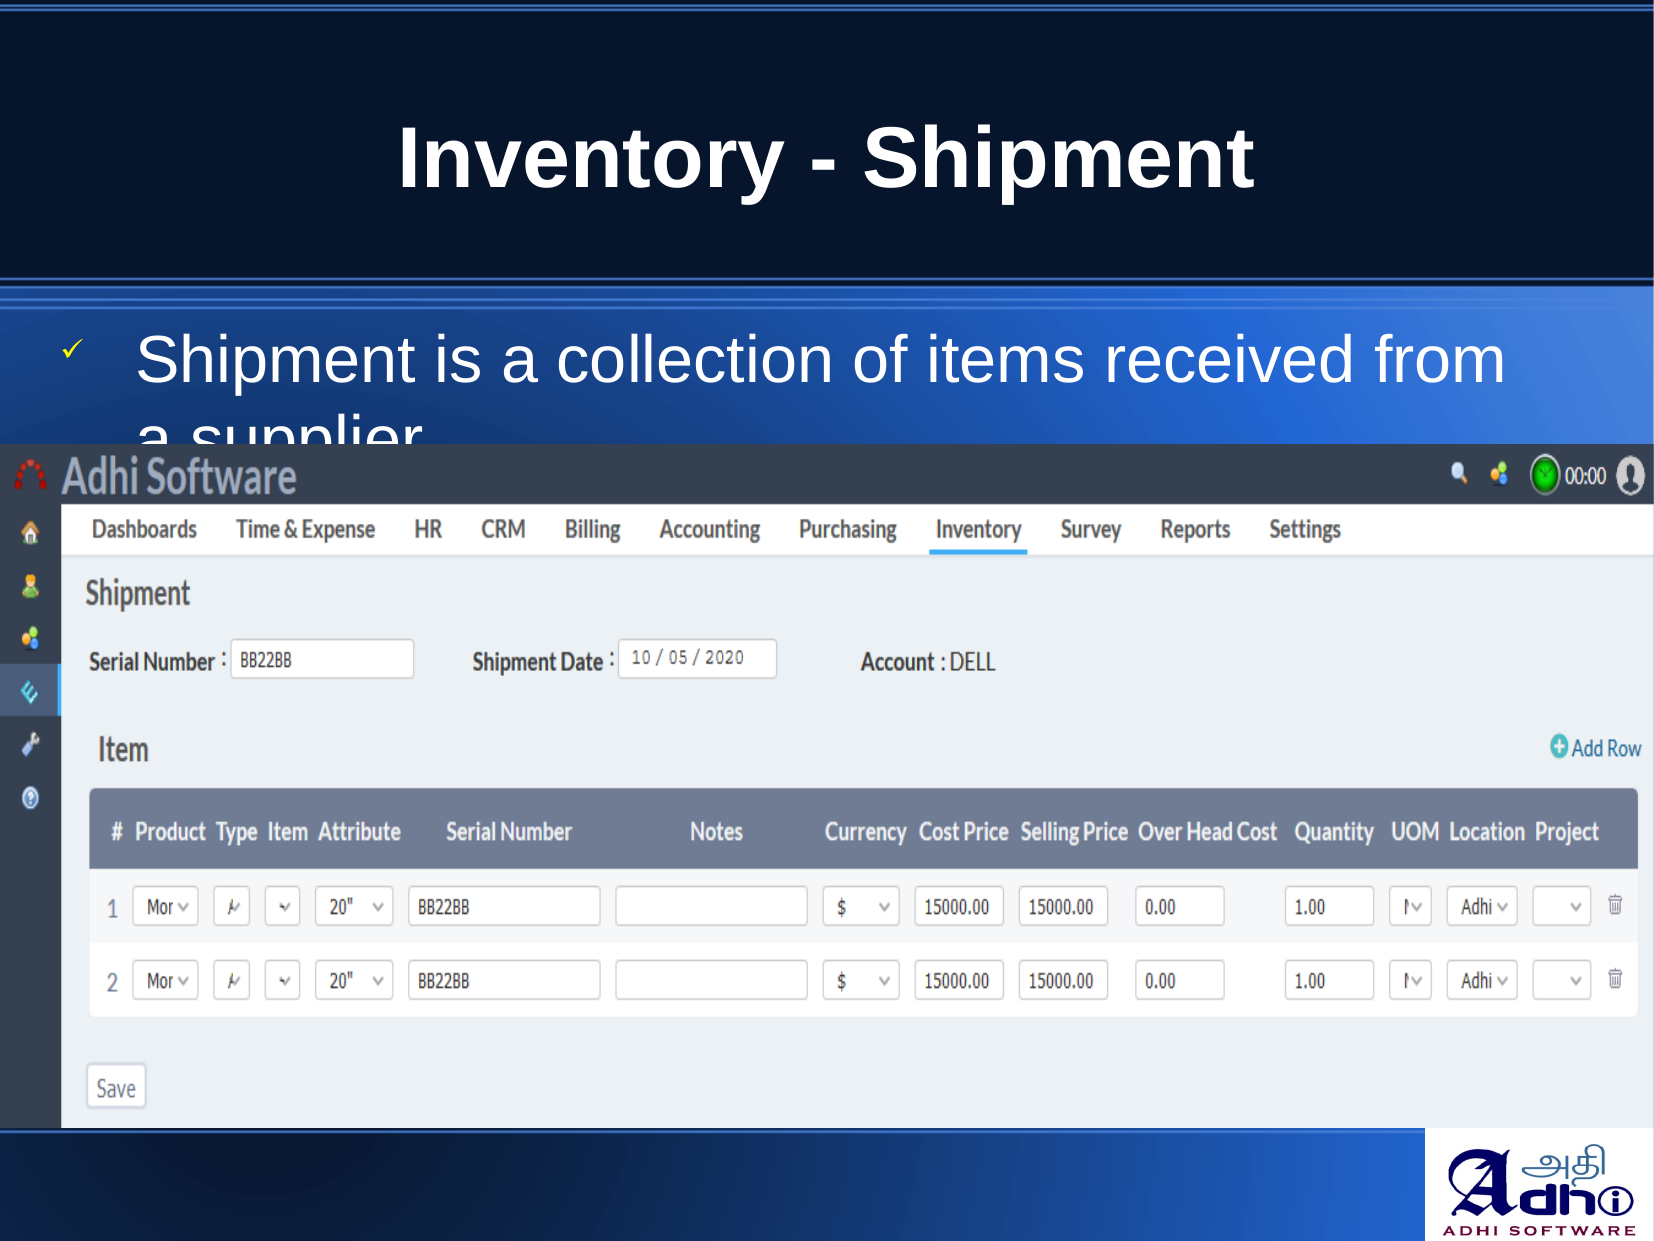

# Inventory - Shipment
Shipment is a collection of items received from a supplier.